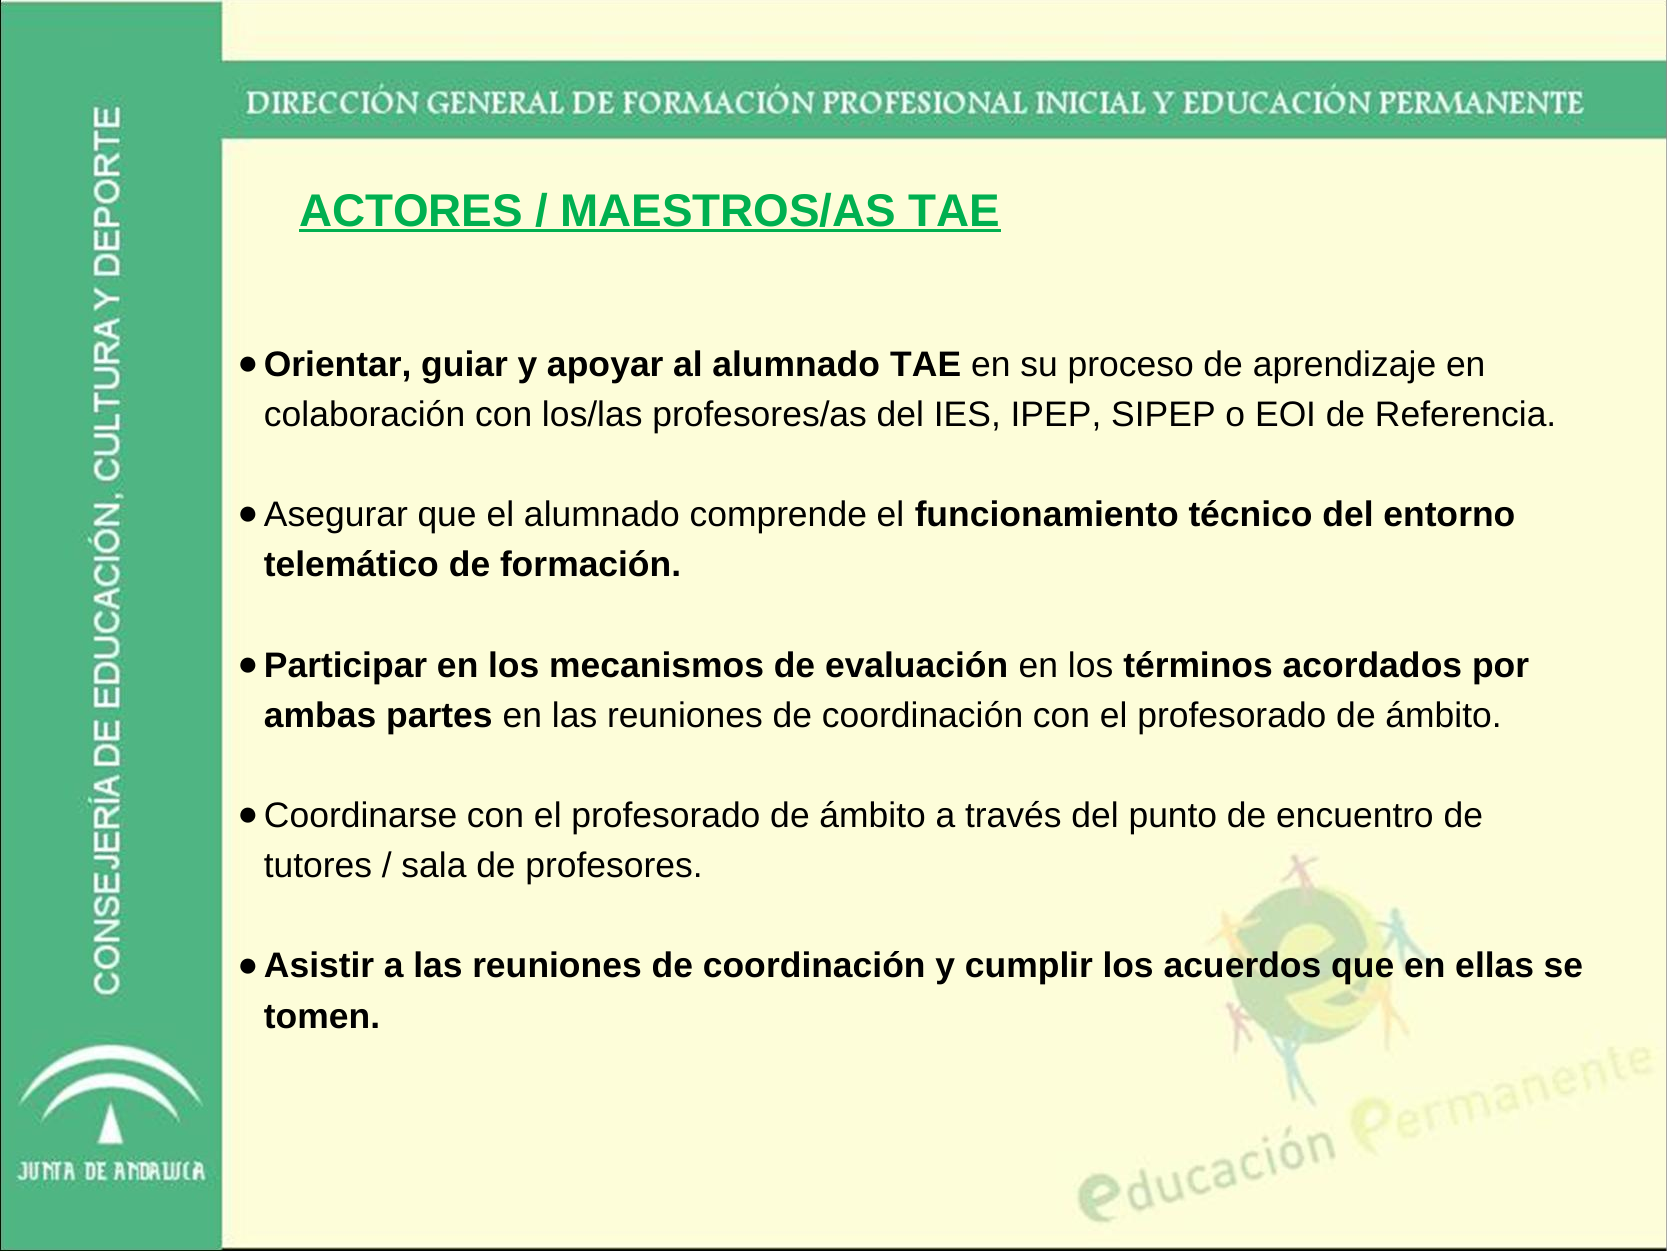

ACTORES / MAESTROS/AS TAE
Orientar, guiar y apoyar al alumnado TAE en su proceso de aprendizaje en colaboración con los/las profesores/as del IES, IPEP, SIPEP o EOI de Referencia.
Asegurar que el alumnado comprende el funcionamiento técnico del entorno telemático de formación.
Participar en los mecanismos de evaluación en los términos acordados por ambas partes en las reuniones de coordinación con el profesorado de ámbito.
Coordinarse con el profesorado de ámbito a través del punto de encuentro de tutores / sala de profesores.
Asistir a las reuniones de coordinación y cumplir los acuerdos que en ellas se tomen.